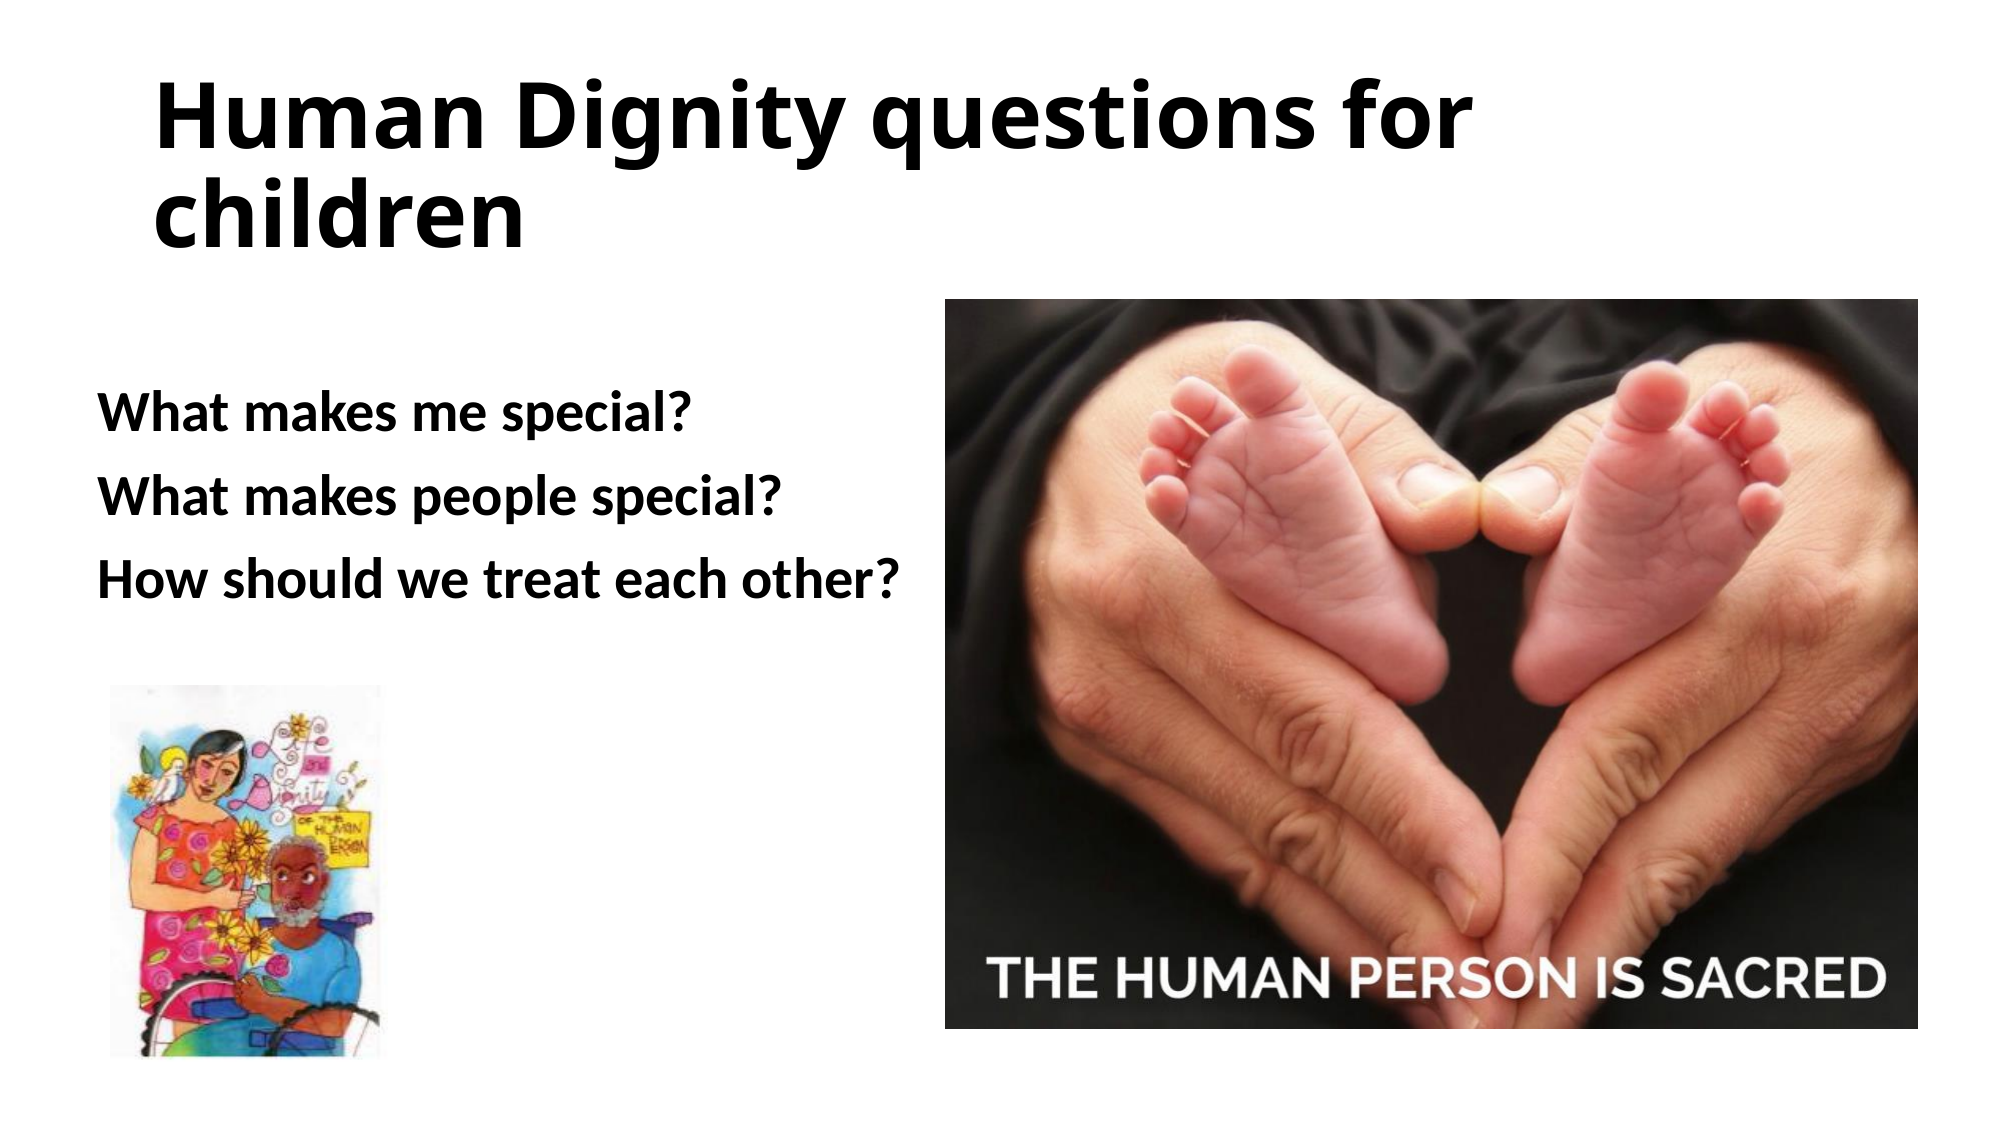

# Human Dignity questions for children
What makes me special?
What makes people special?
How should we treat each other?